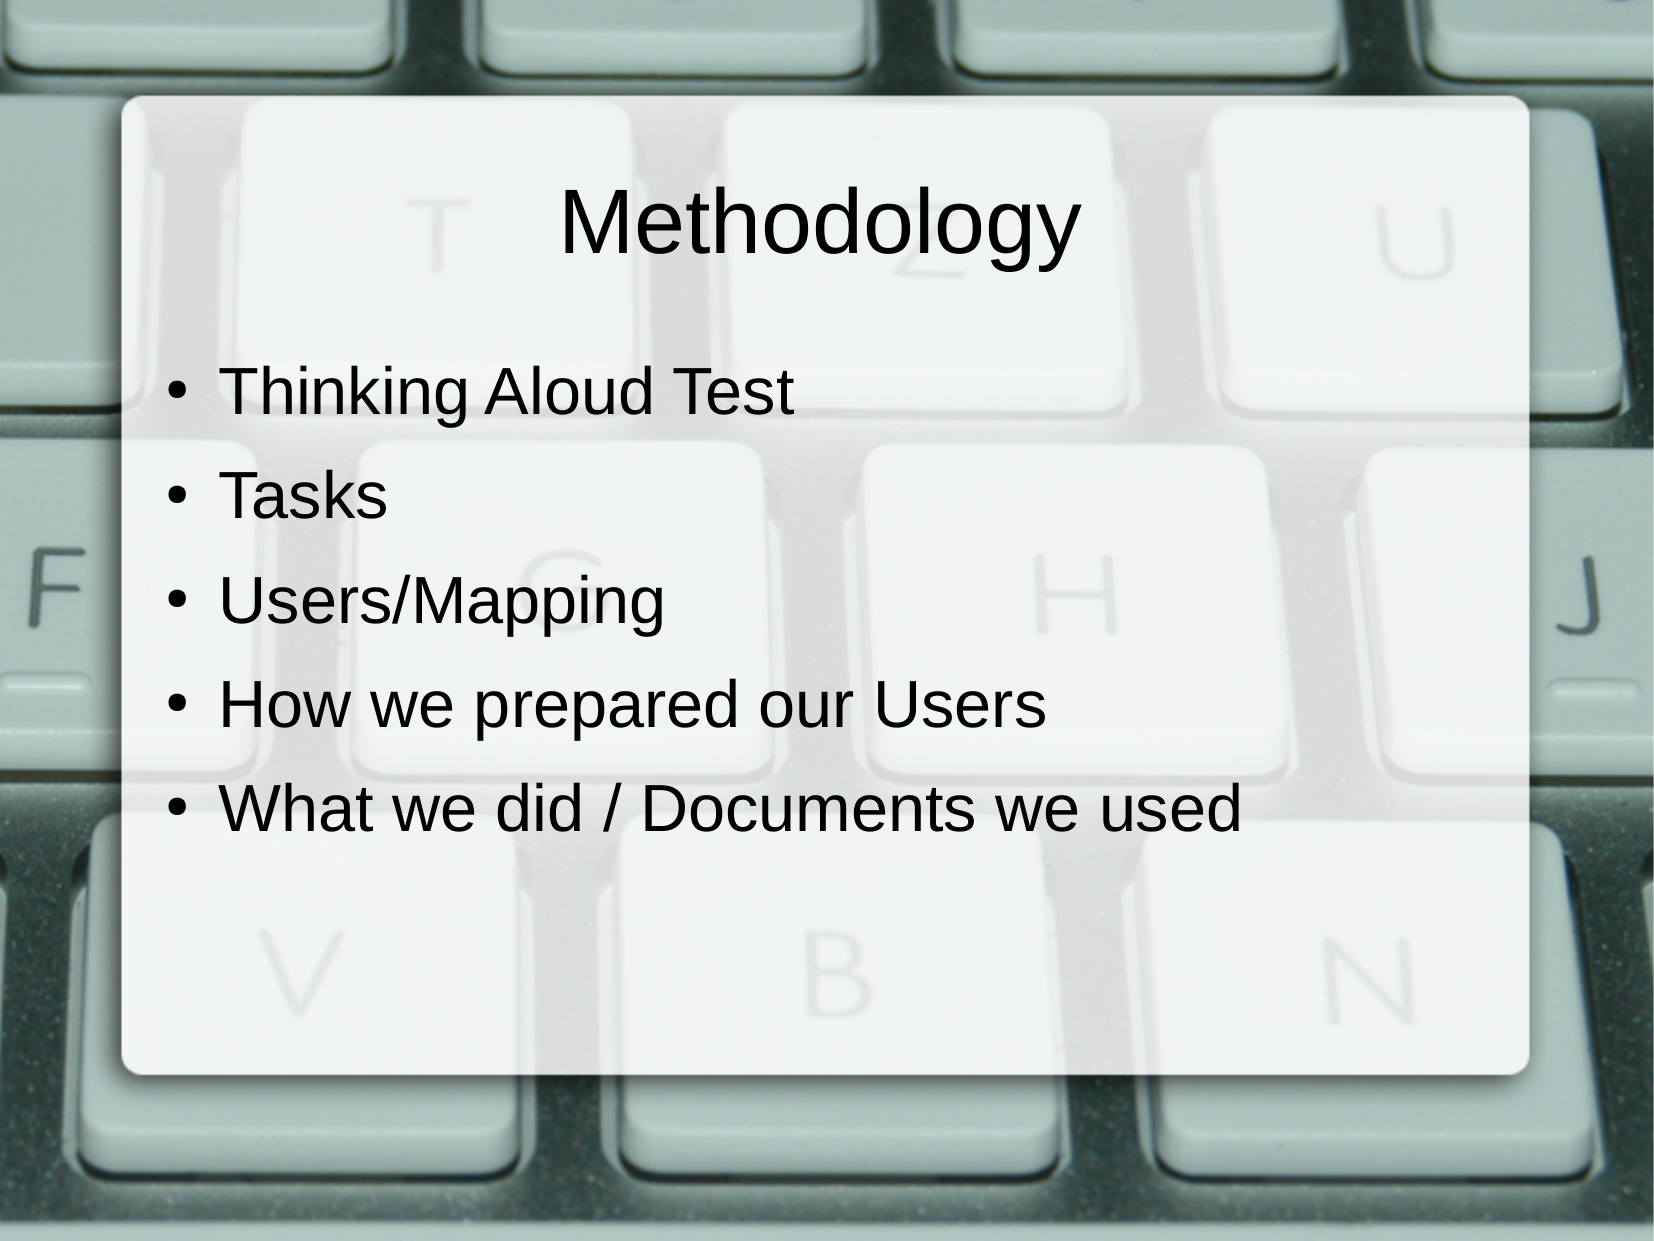

# Methodology
Thinking Aloud Test
Tasks
Users/Mapping
How we prepared our Users
What we did / Documents we used